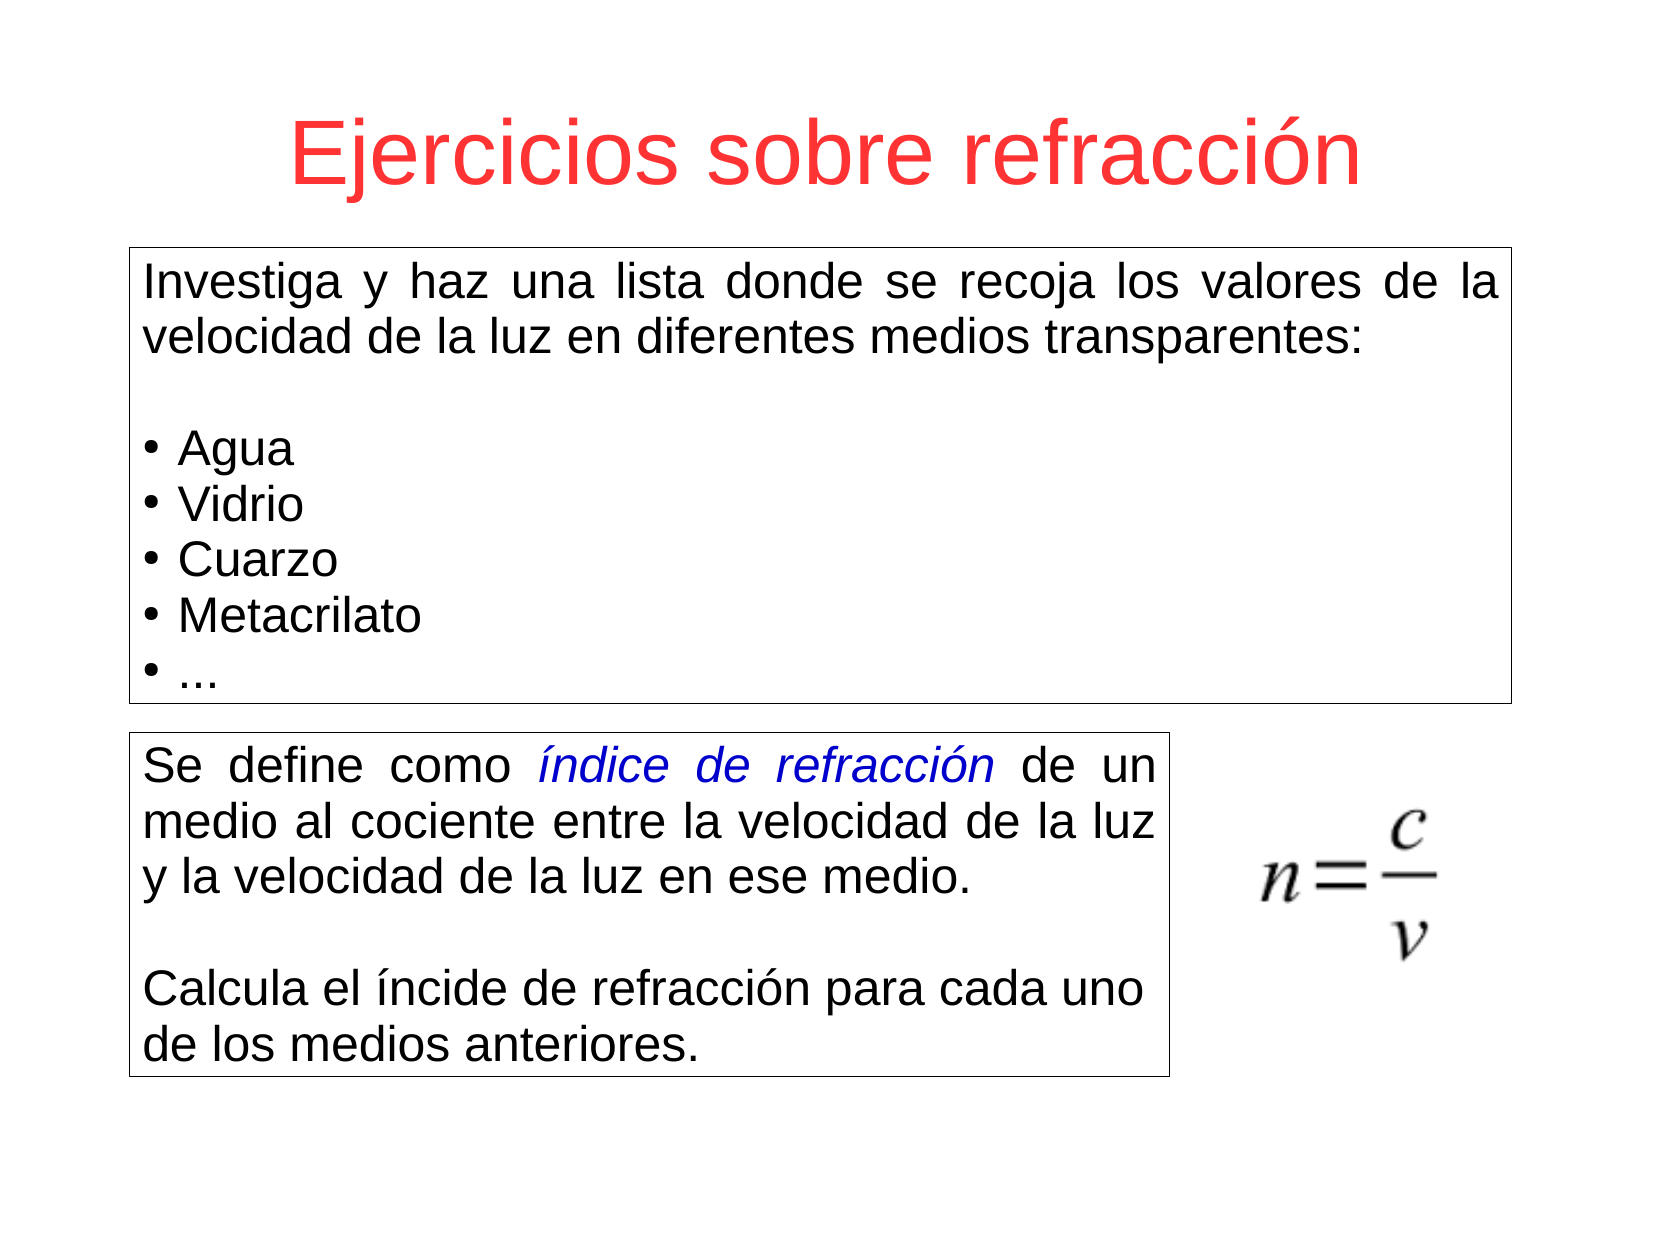

# Ejercicios sobre refracción
Investiga y haz una lista donde se recoja los valores de la velocidad de la luz en diferentes medios transparentes:
Agua
Vidrio
Cuarzo
Metacrilato
...
Se define como índice de refracción de un medio al cociente entre la velocidad de la luz y la velocidad de la luz en ese medio.
Calcula el íncide de refracción para cada uno de los medios anteriores.